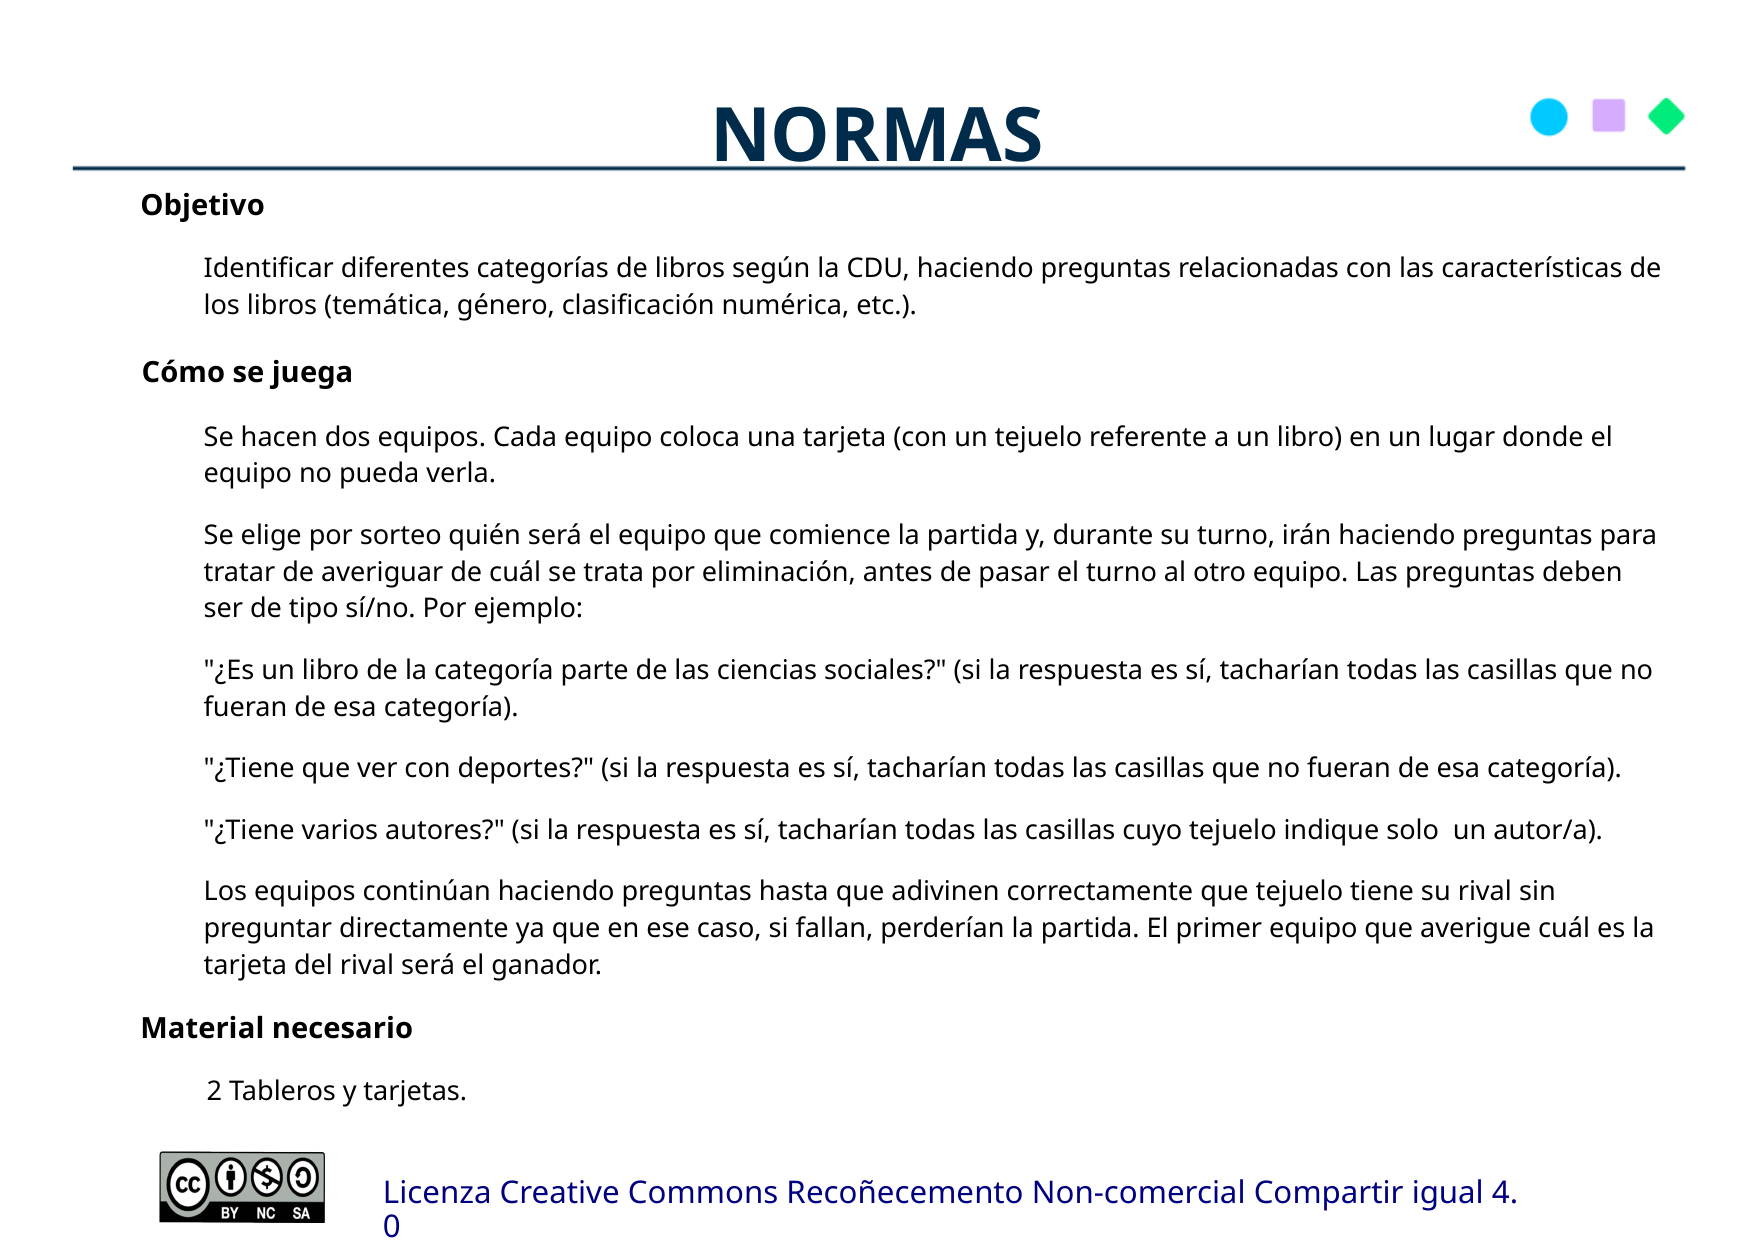

NORMAS
 Objetivo
Identificar diferentes categorías de libros según la CDU, haciendo preguntas relacionadas con las características de los libros (temática, género, clasificación numérica, etc.).
 Cómo se juega
Se hacen dos equipos. Cada equipo coloca una tarjeta (con un tejuelo referente a un libro) en un lugar donde el equipo no pueda verla.
Se elige por sorteo quién será el equipo que comience la partida y, durante su turno, irán haciendo preguntas para tratar de averiguar de cuál se trata por eliminación, antes de pasar el turno al otro equipo. Las preguntas deben ser de tipo sí/no. Por ejemplo:
"¿Es un libro de la categoría parte de las ciencias sociales?" (si la respuesta es sí, tacharían todas las casillas que no fueran de esa categoría).
"¿Tiene que ver con deportes?" (si la respuesta es sí, tacharían todas las casillas que no fueran de esa categoría).
"¿Tiene varios autores?" (si la respuesta es sí, tacharían todas las casillas cuyo tejuelo indique solo un autor/a).
Los equipos continúan haciendo preguntas hasta que adivinen correctamente que tejuelo tiene su rival sin preguntar directamente ya que en ese caso, si fallan, perderían la partida. El primer equipo que averigue cuál es la tarjeta del rival será el ganador.
 Material necesario
	2 Tableros y tarjetas.
Licenza Creative Commons Recoñecemento Non-comercial Compartir igual 4.0